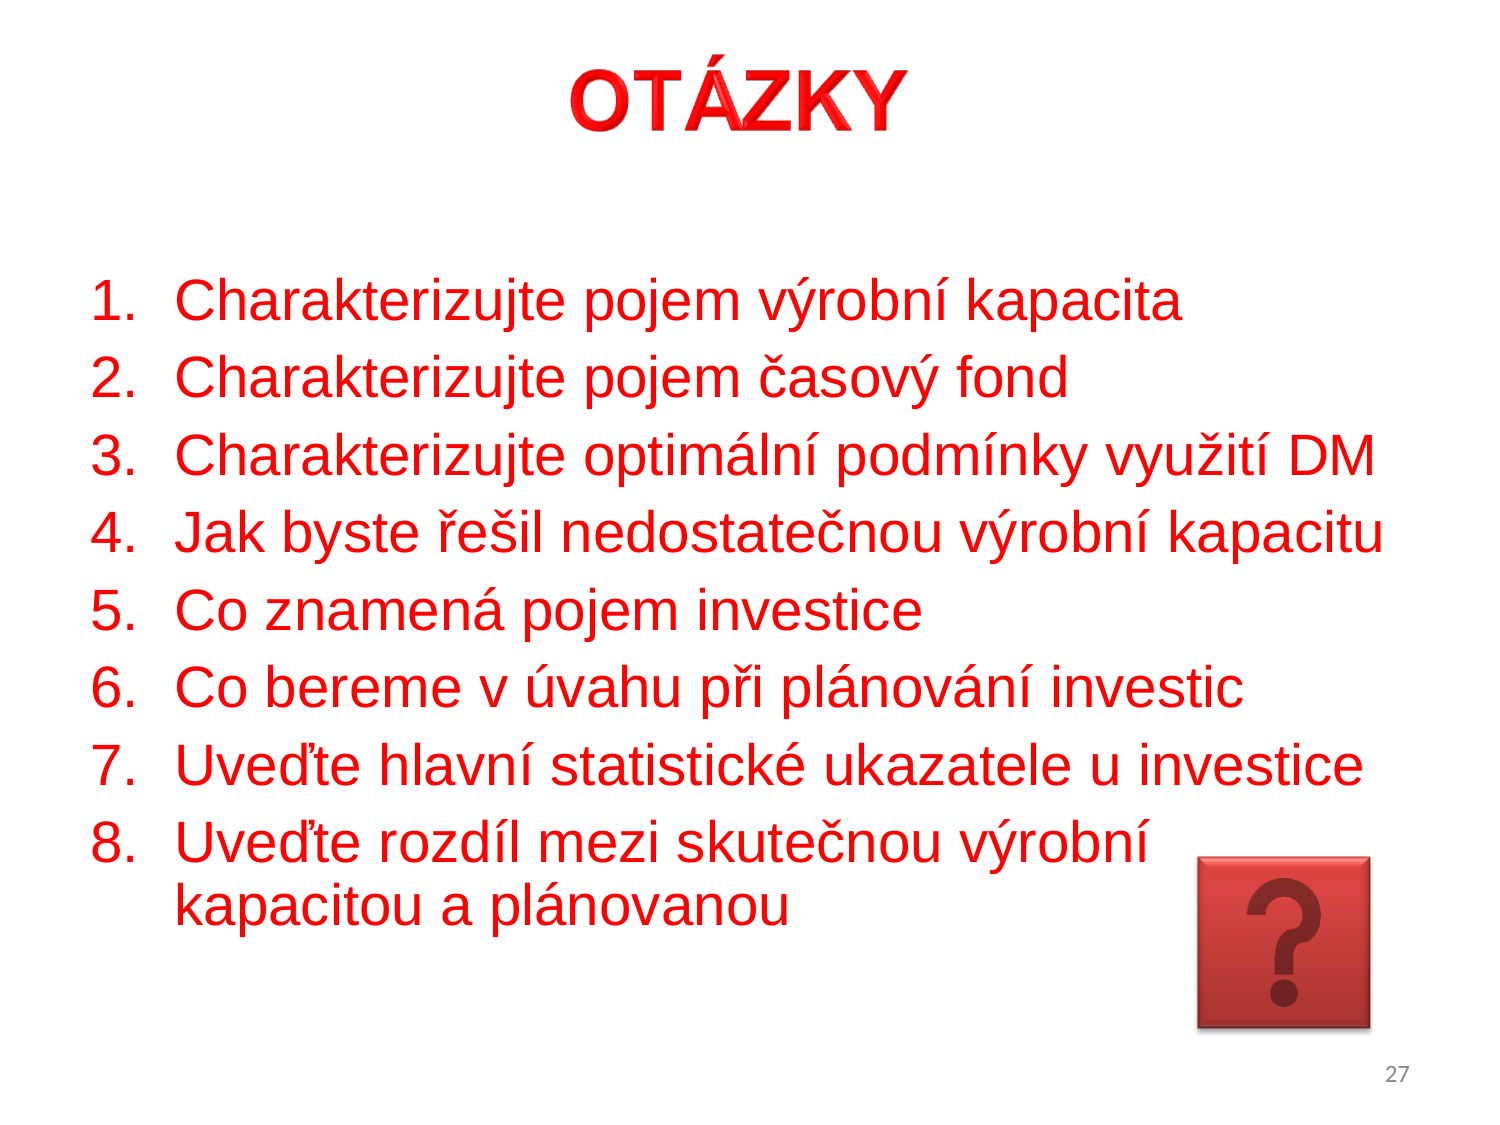

# Charakterizujte pojem výrobní kapacita
Charakterizujte pojem časový fond
Charakterizujte optimální podmínky využití DM
Jak byste řešil nedostatečnou výrobní kapacitu
Co znamená pojem investice
Co bereme v úvahu při plánování investic
Uveďte hlavní statistické ukazatele u investice
Uveďte rozdíl mezi skutečnou výrobní kapacitou a plánovanou